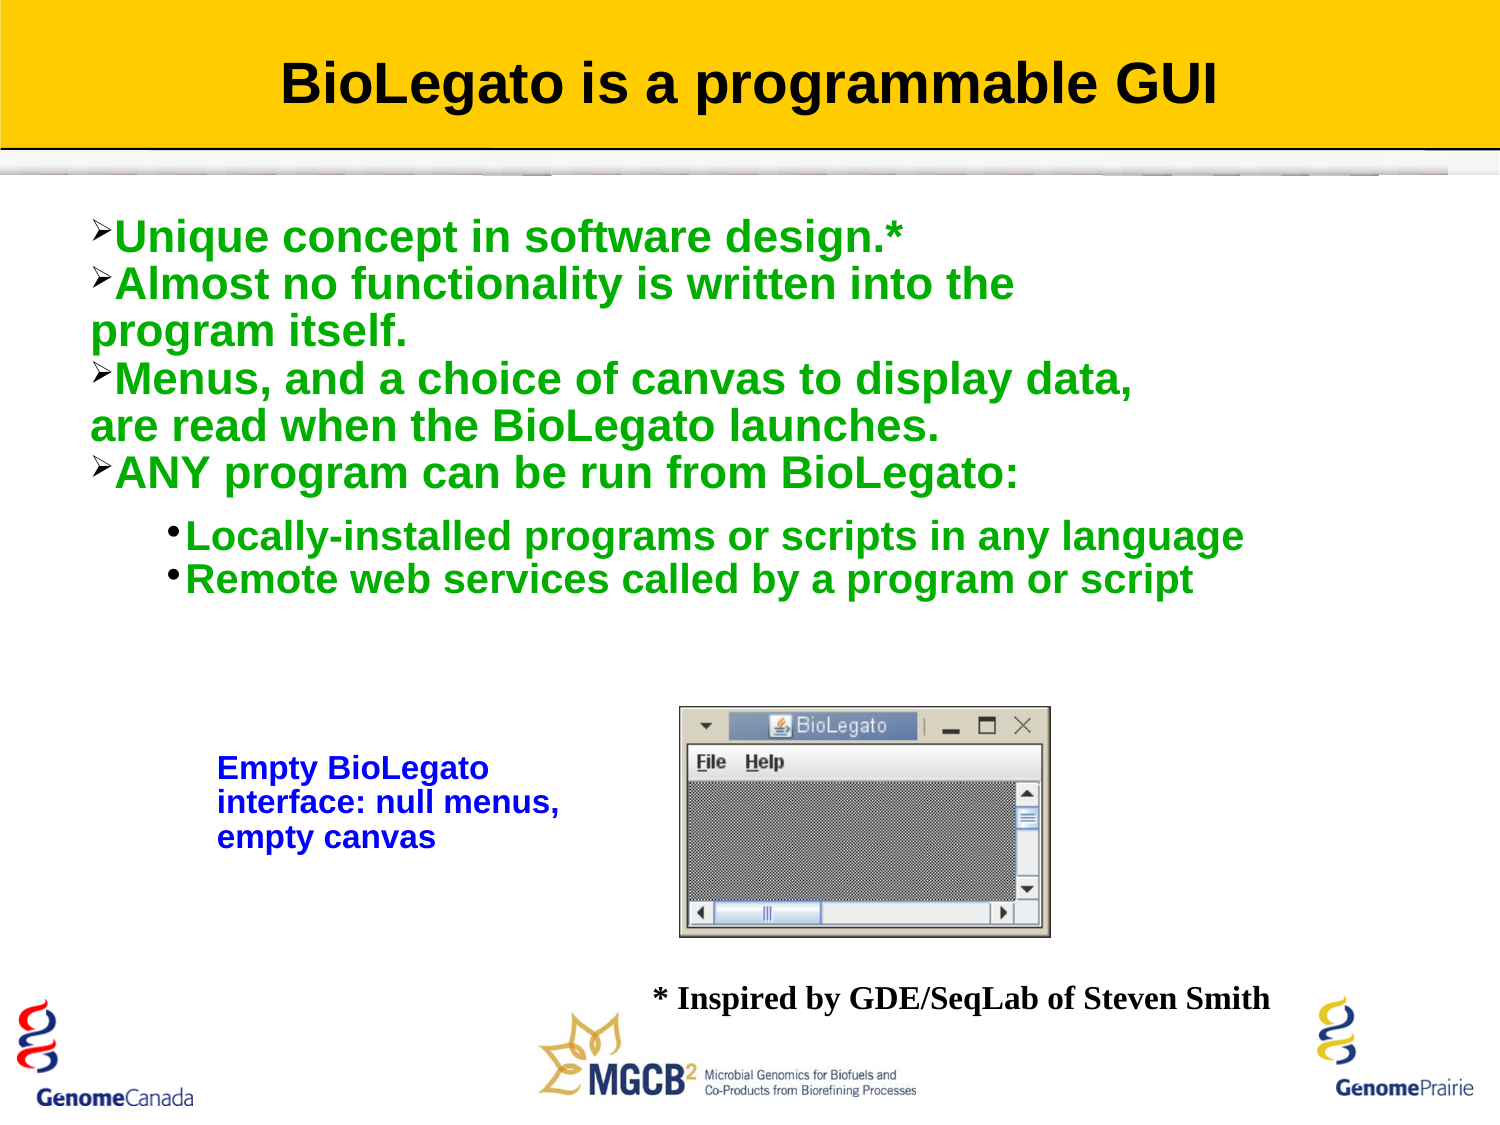

BioLegato is a programmable GUI
Unique concept in software design.*
Almost no functionality is written into the program itself.
Menus, and a choice of canvas to display data, are read when the BioLegato launches.
ANY program can be run from BioLegato:
Locally-installed programs or scripts in any language
Remote web services called by a program or script
Empty BioLegato
interface: null menus, empty canvas
* Inspired by GDE/SeqLab of Steven Smith